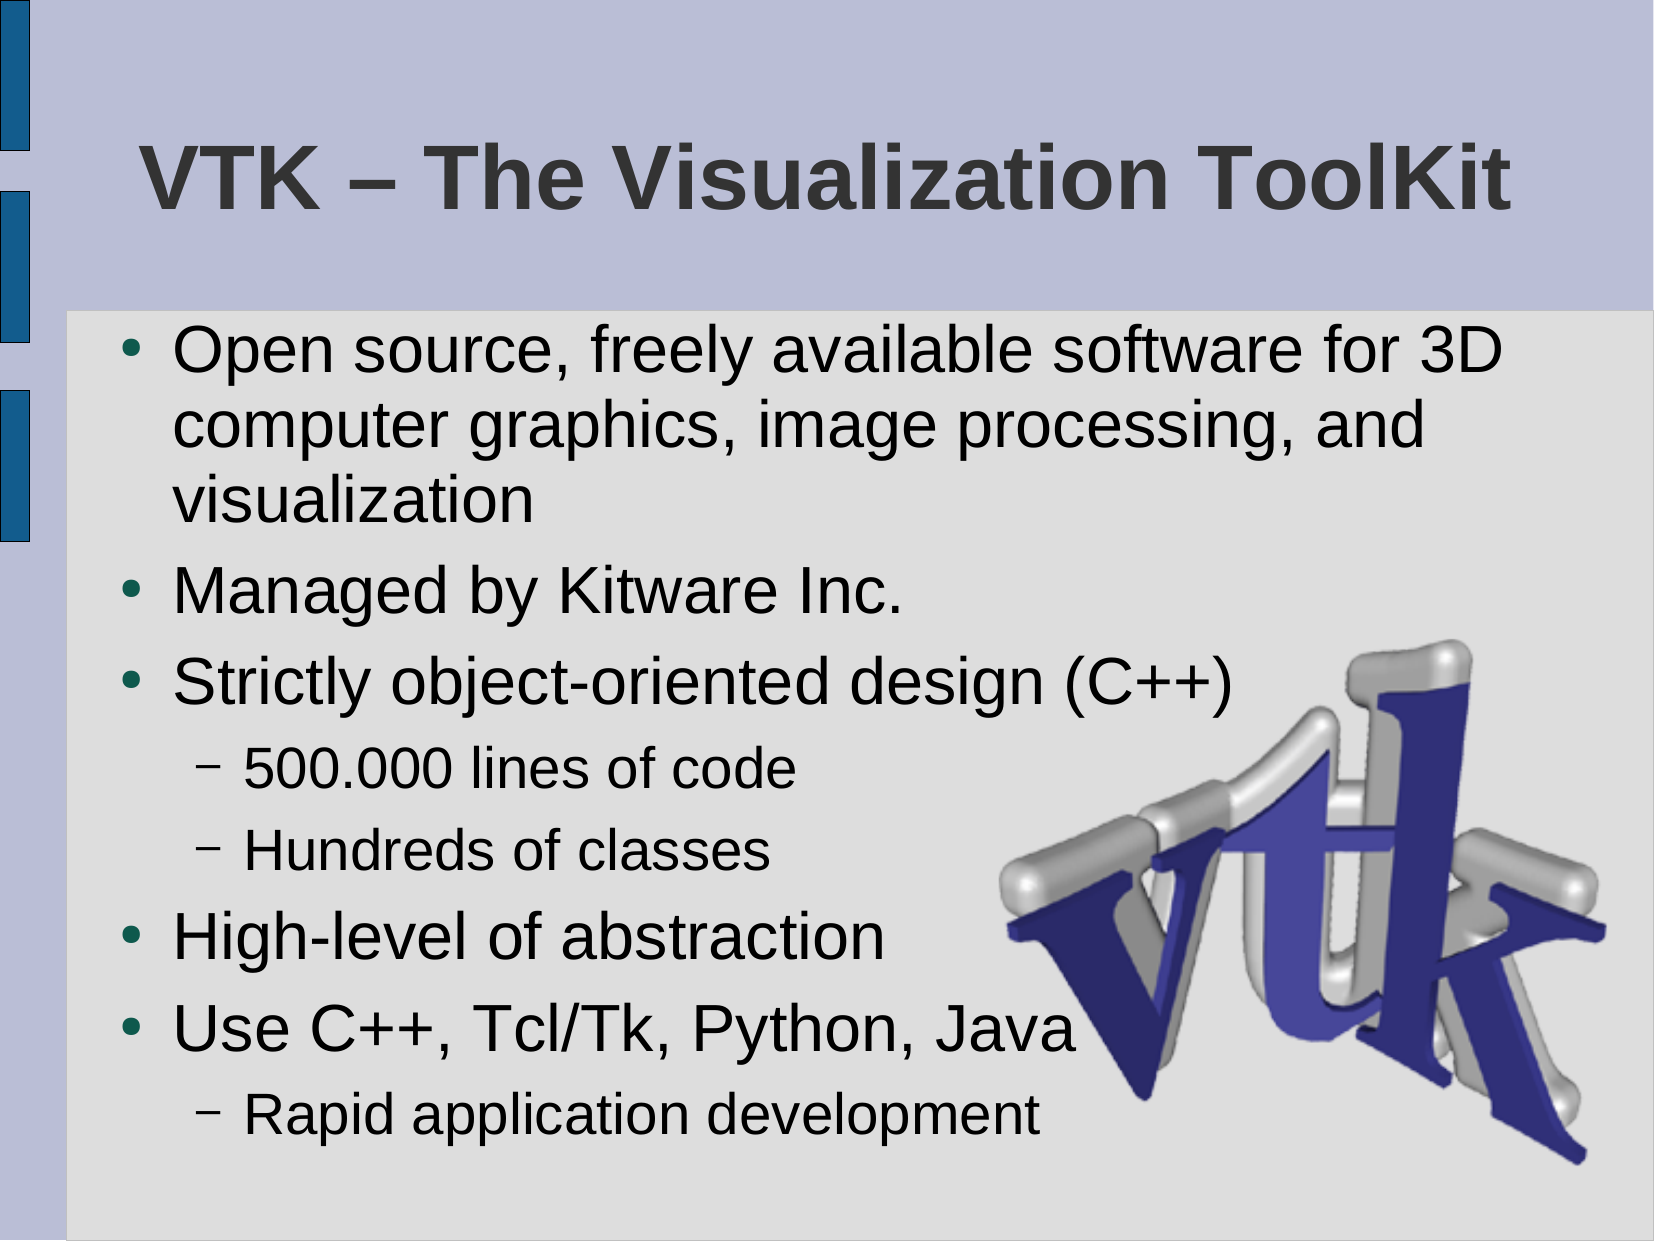

# VTK – The Visualization ToolKit
Open source, freely available software for 3D computer graphics, image processing, and visualization
Managed by Kitware Inc.
Strictly object-oriented design (C++)
500.000 lines of code
Hundreds of classes
High-level of abstraction
Use C++, Tcl/Tk, Python, Java
Rapid application development